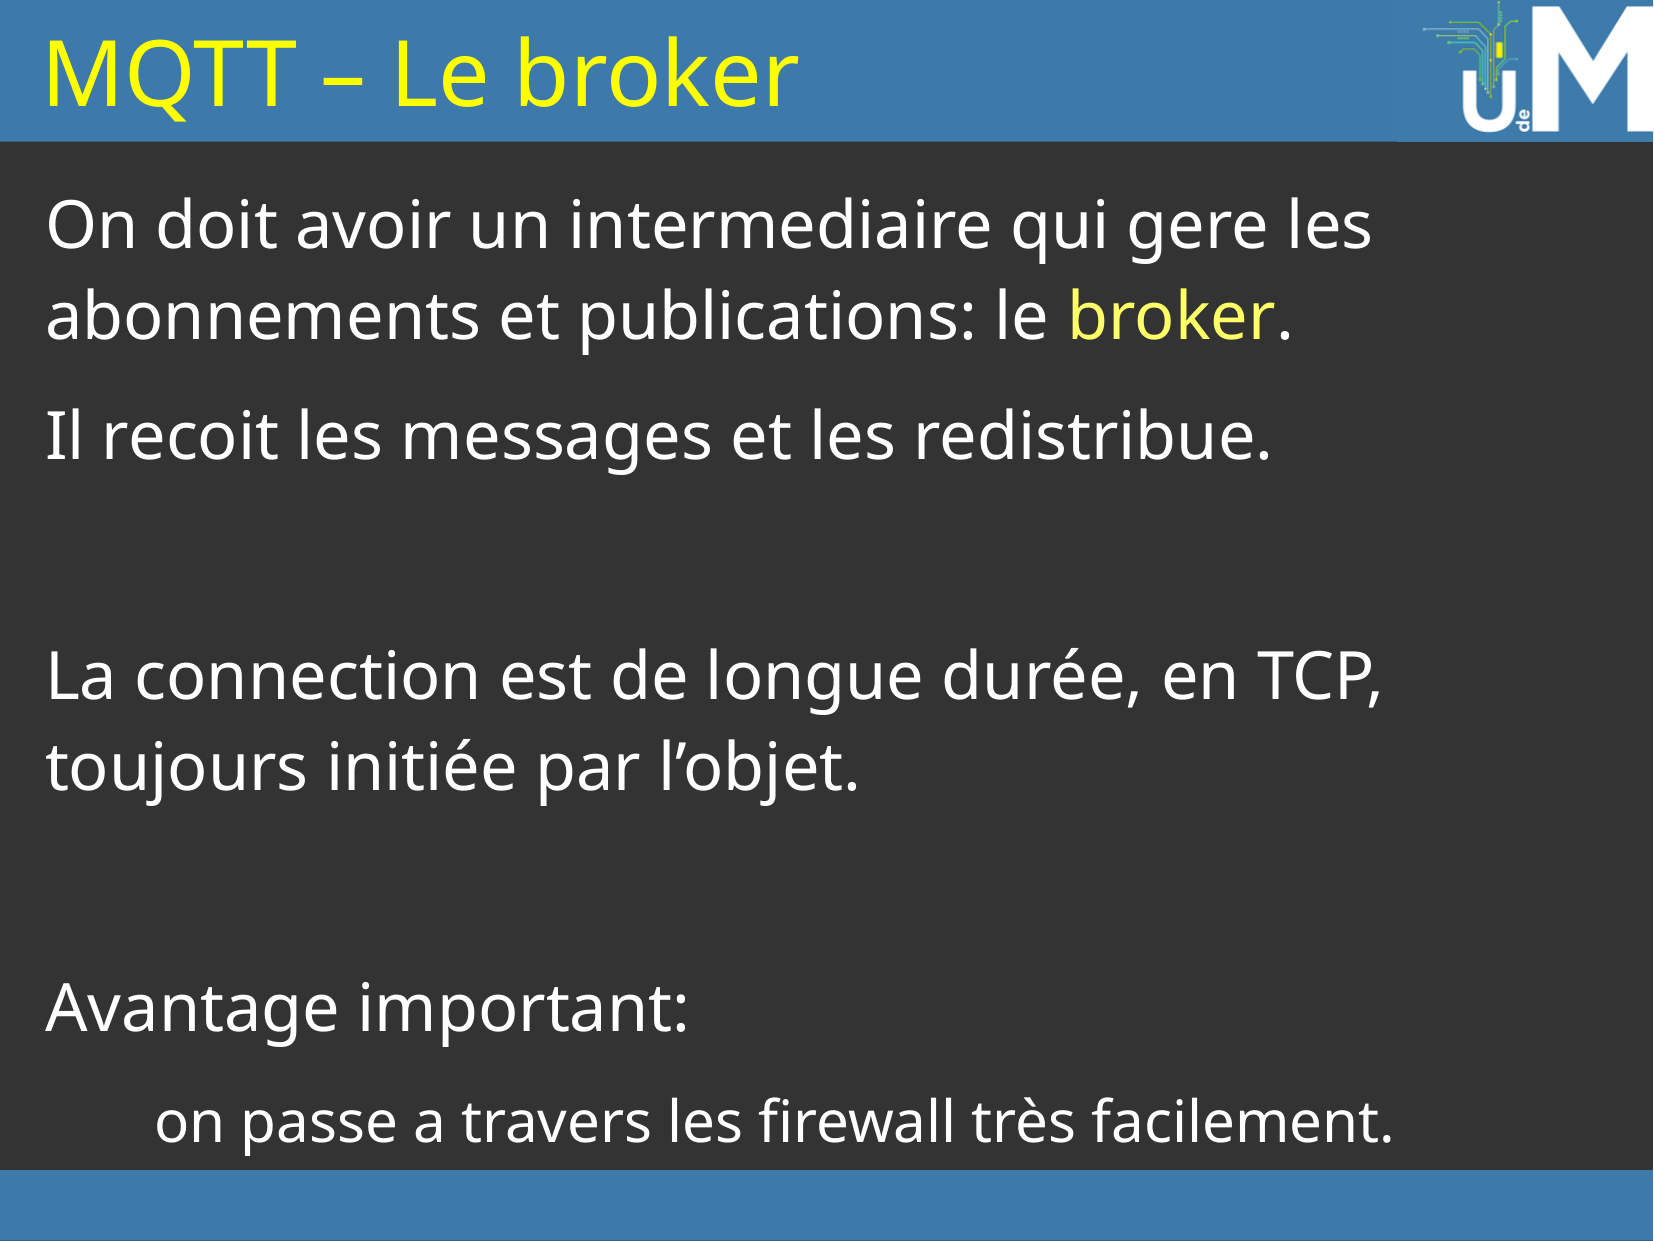

# MQTT – Le broker
On doit avoir un intermediaire qui gere les abonnements et publications: le broker.
Il recoit les messages et les redistribue.
La connection est de longue durée, en TCP, toujours initiée par l’objet.
Avantage important:
on passe a travers les firewall très facilement.